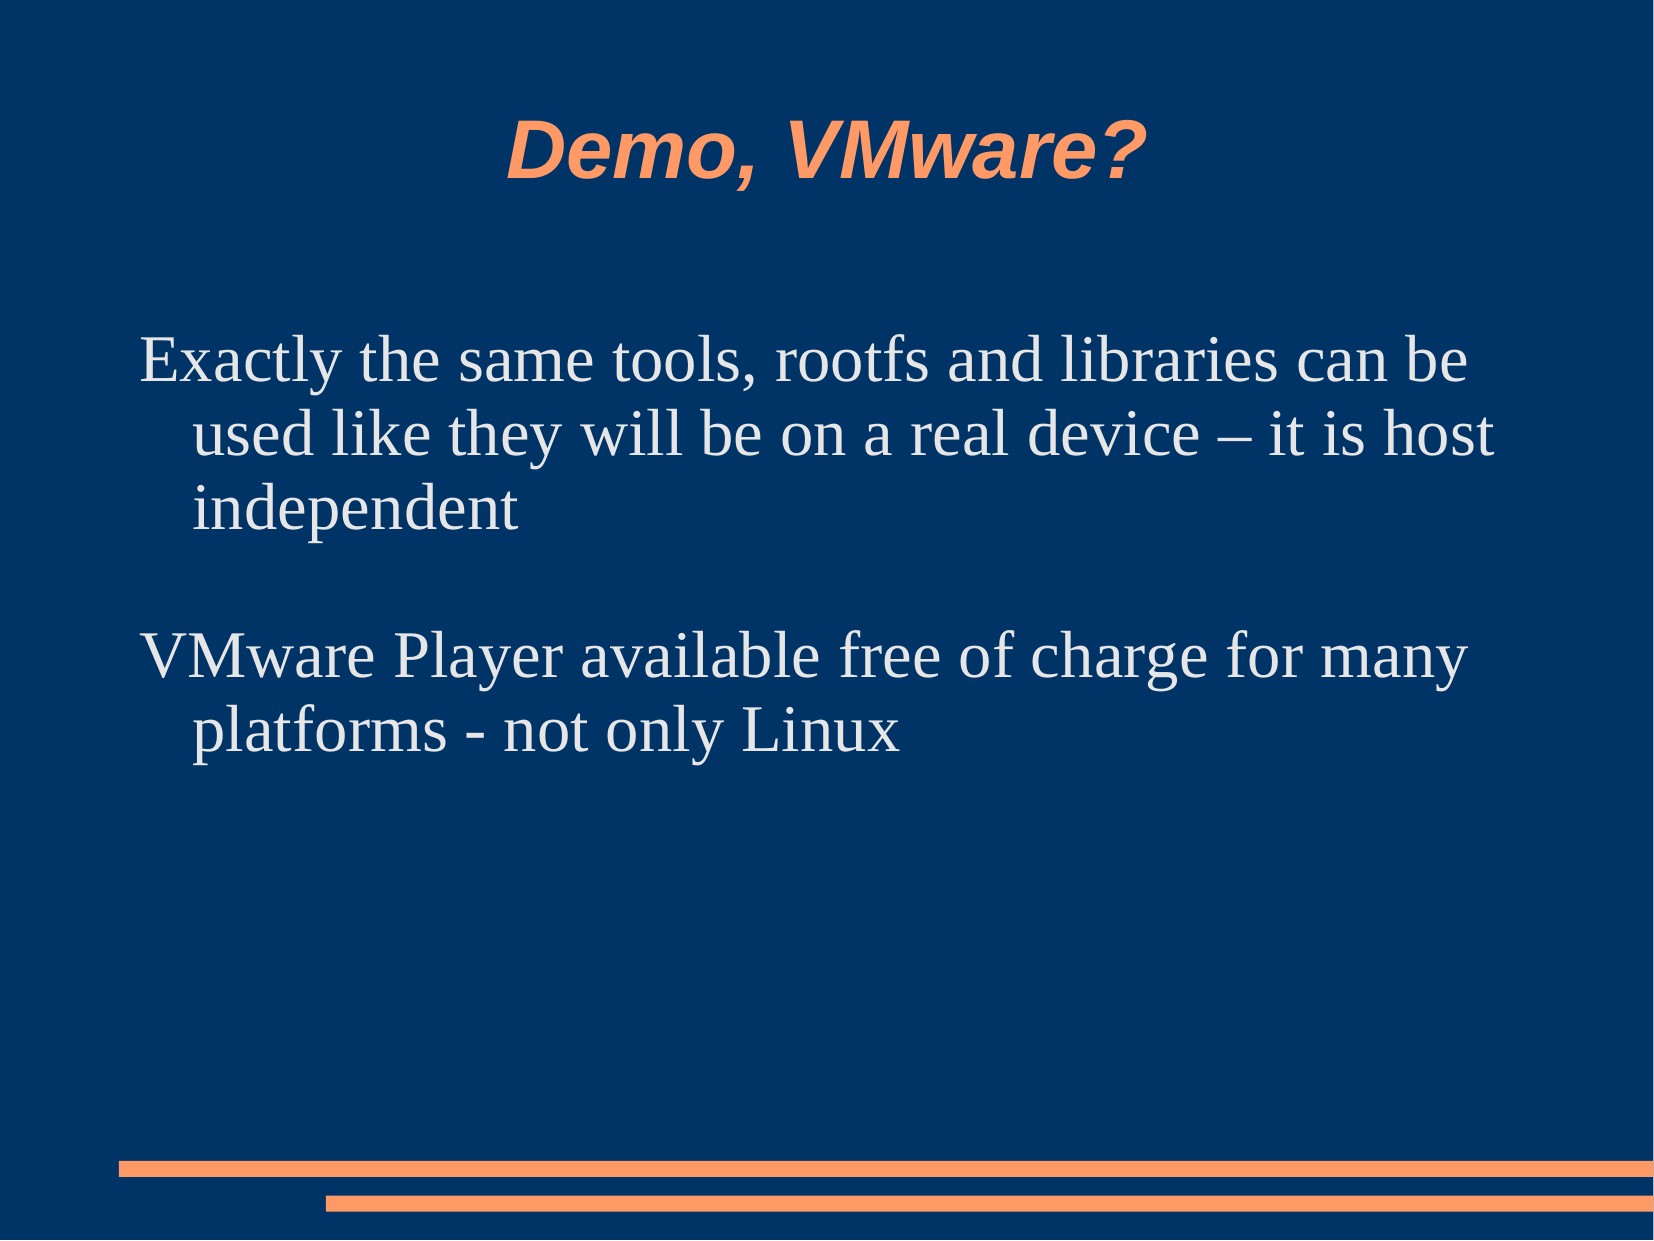

# Demo, VMware?
Exactly the same tools, rootfs and libraries can be used like they will be on a real device – it is host independent
VMware Player available free of charge for many platforms - not only Linux